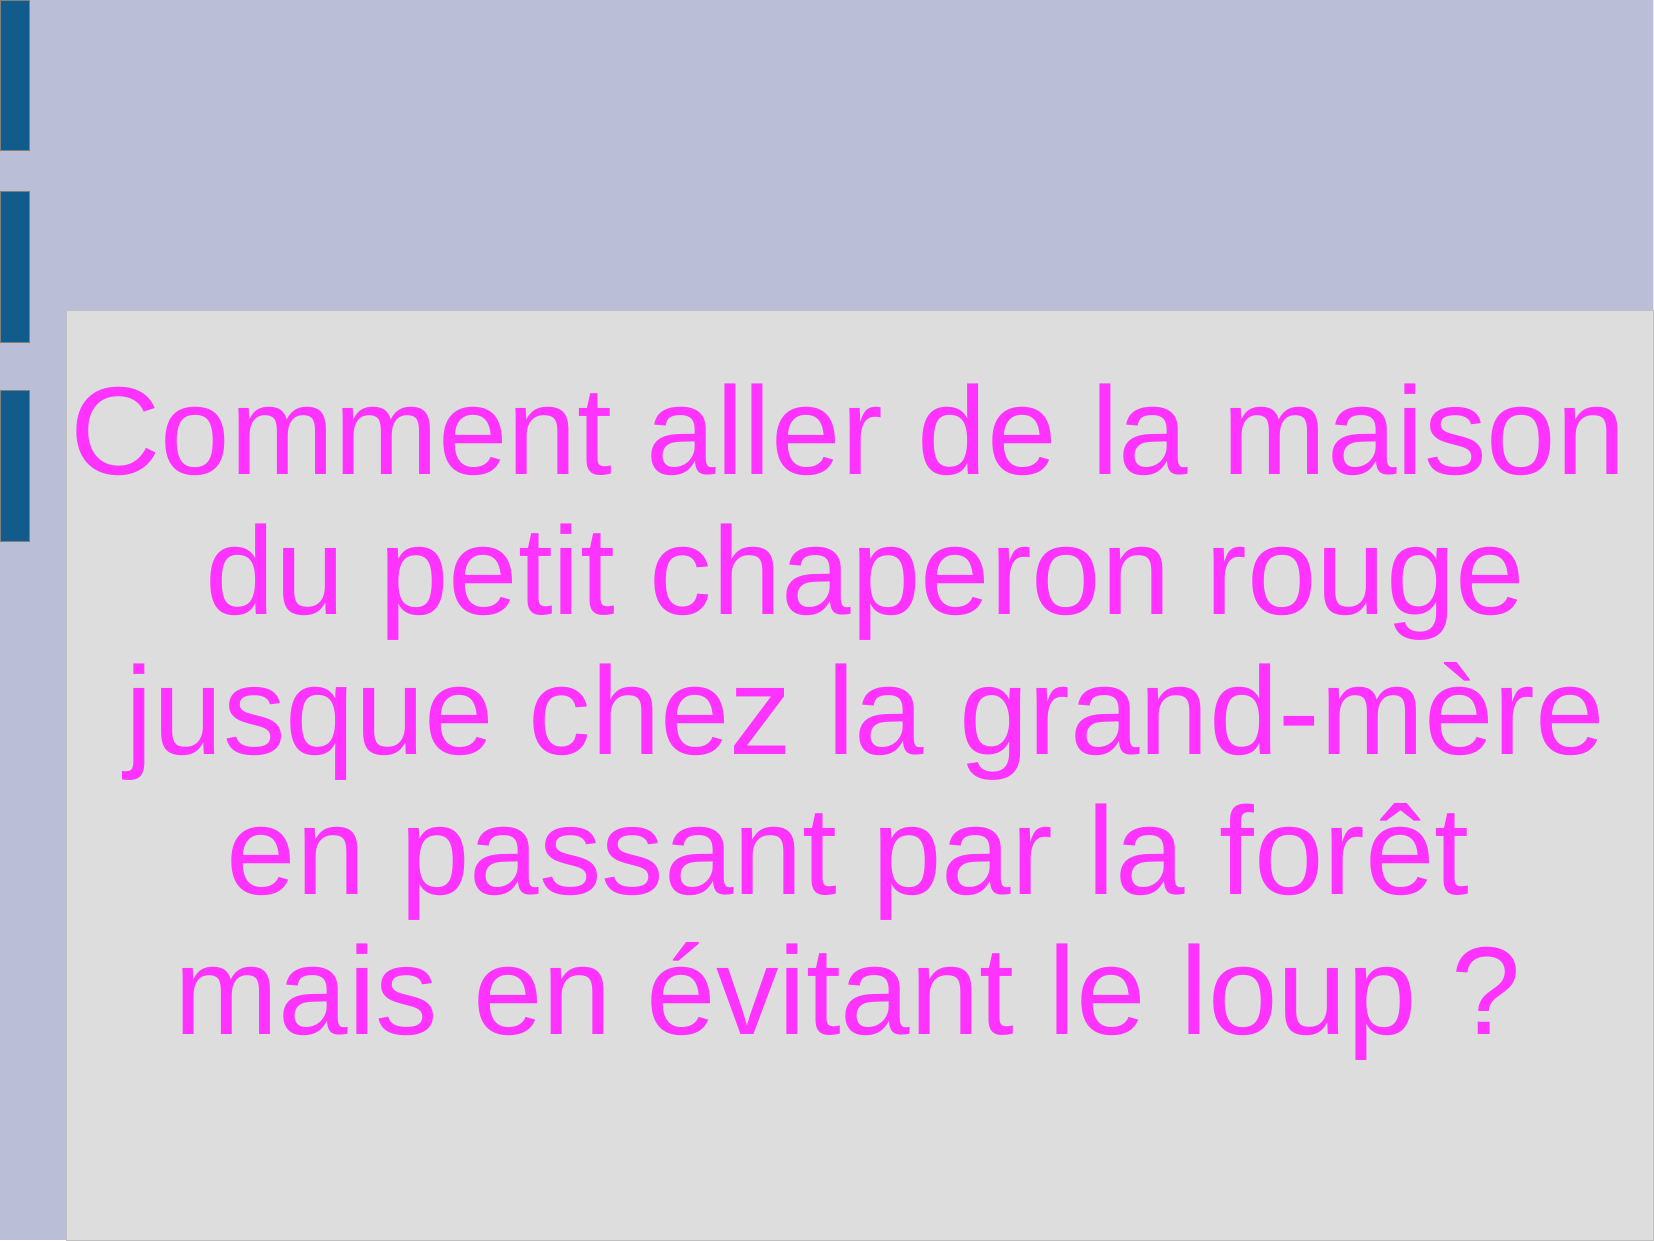

Comment aller de la maison
 du petit chaperon rouge
 jusque chez la grand-mère
 en passant par la forêt
mais en évitant le loup ?